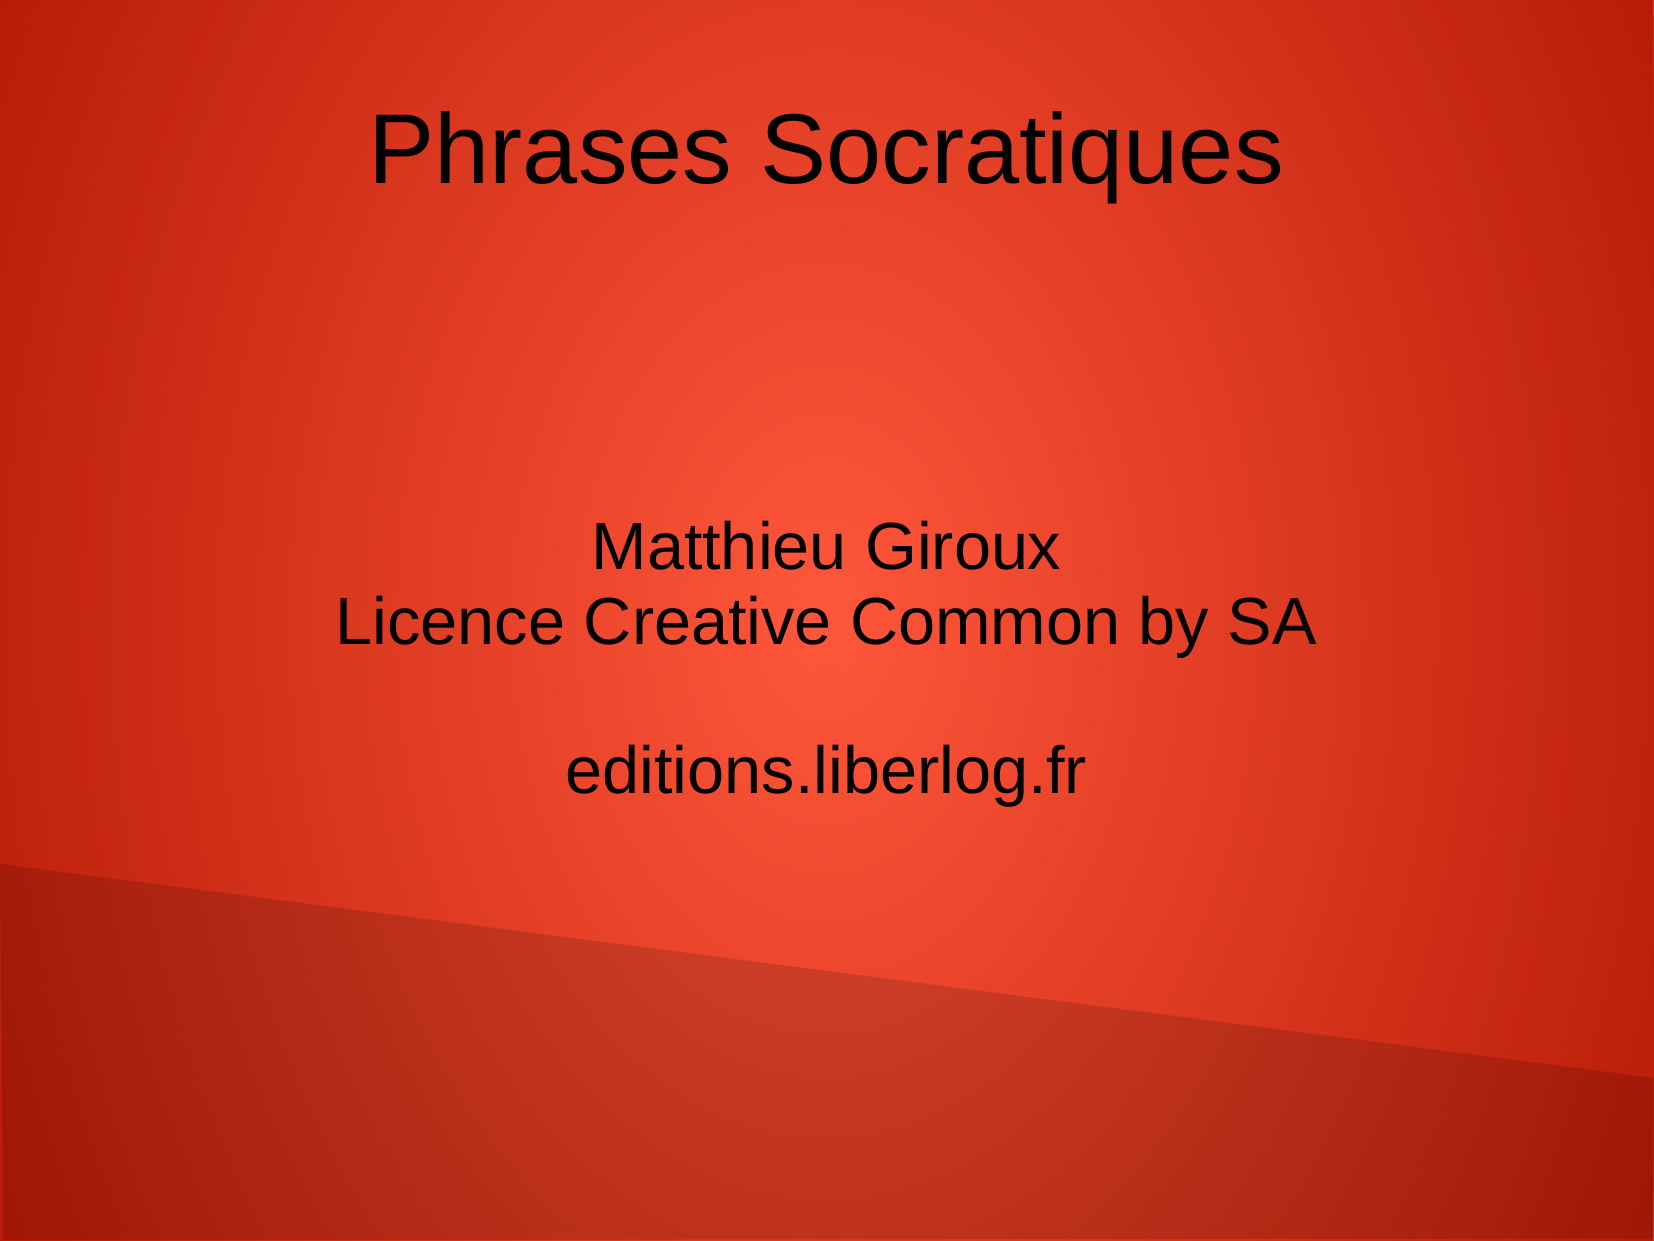

# Phrases Socratiques
Matthieu Giroux
Licence Creative Common by SA
editions.liberlog.fr